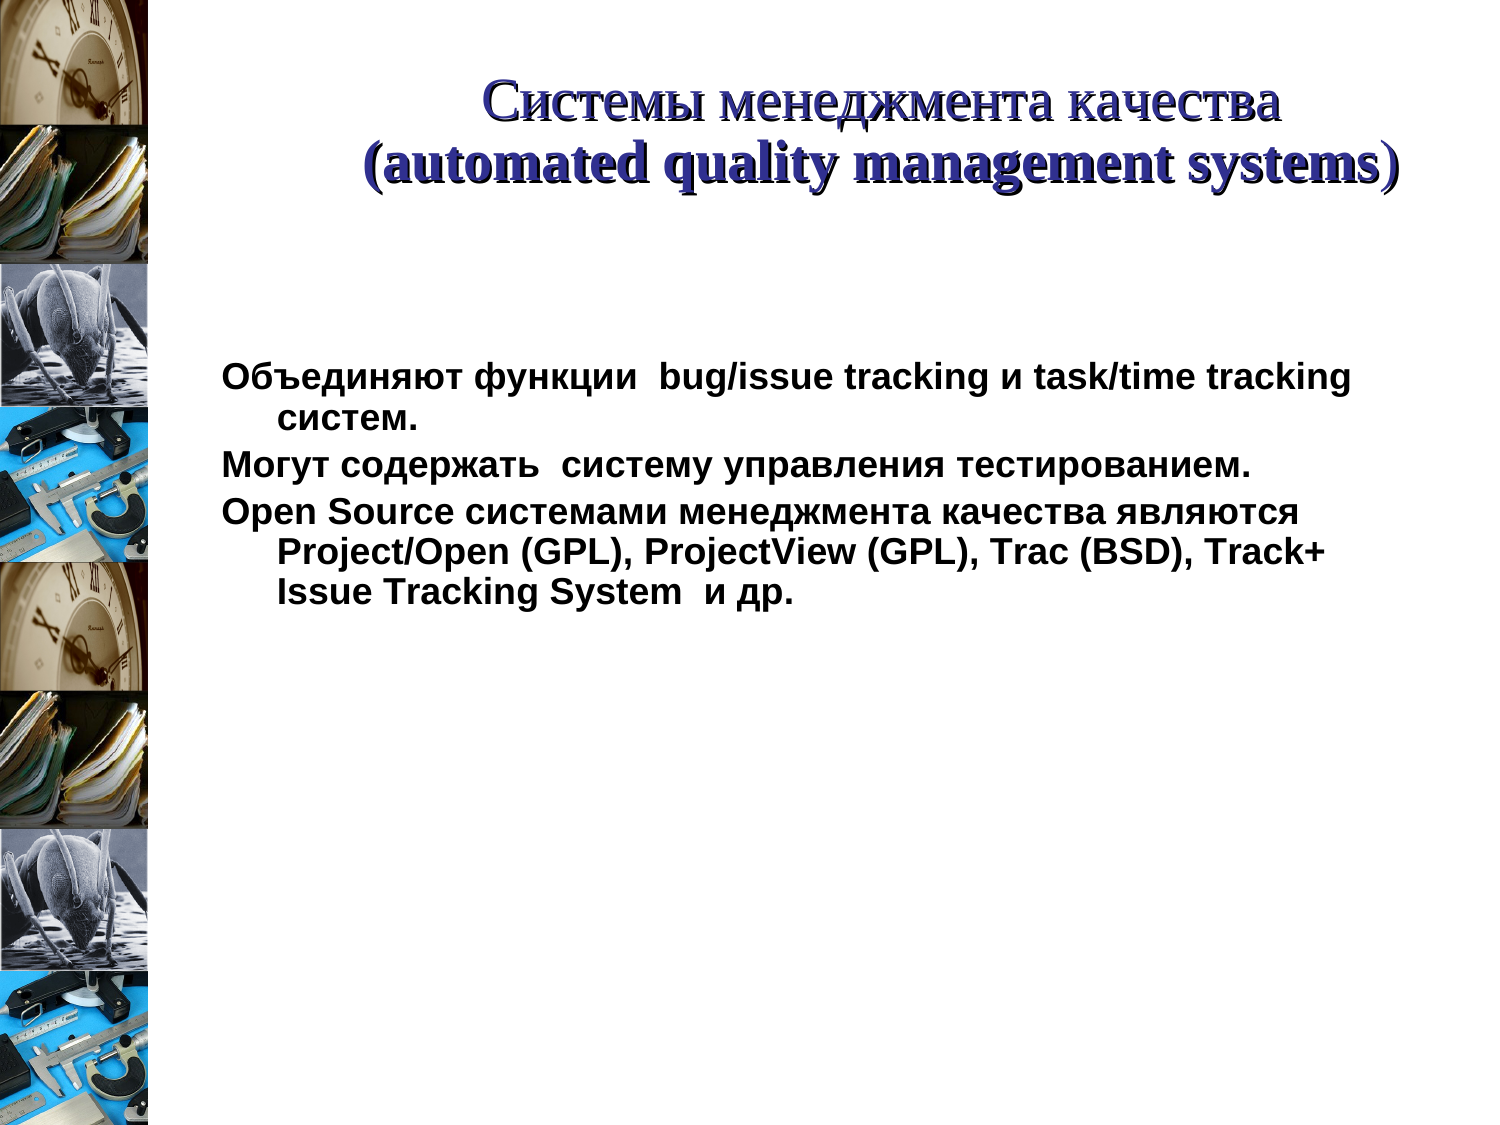

# Системы менеджмента качества (automated quality management systems)
Объединяют функции bug/issue tracking и task/time tracking систем.
Могут содержать систему управления тестированием.
Open Source системами менеджмента качества являются Project/Open (GPL), ProjectView (GPL), Trac (BSD), Track+ Issue Tracking System и др.